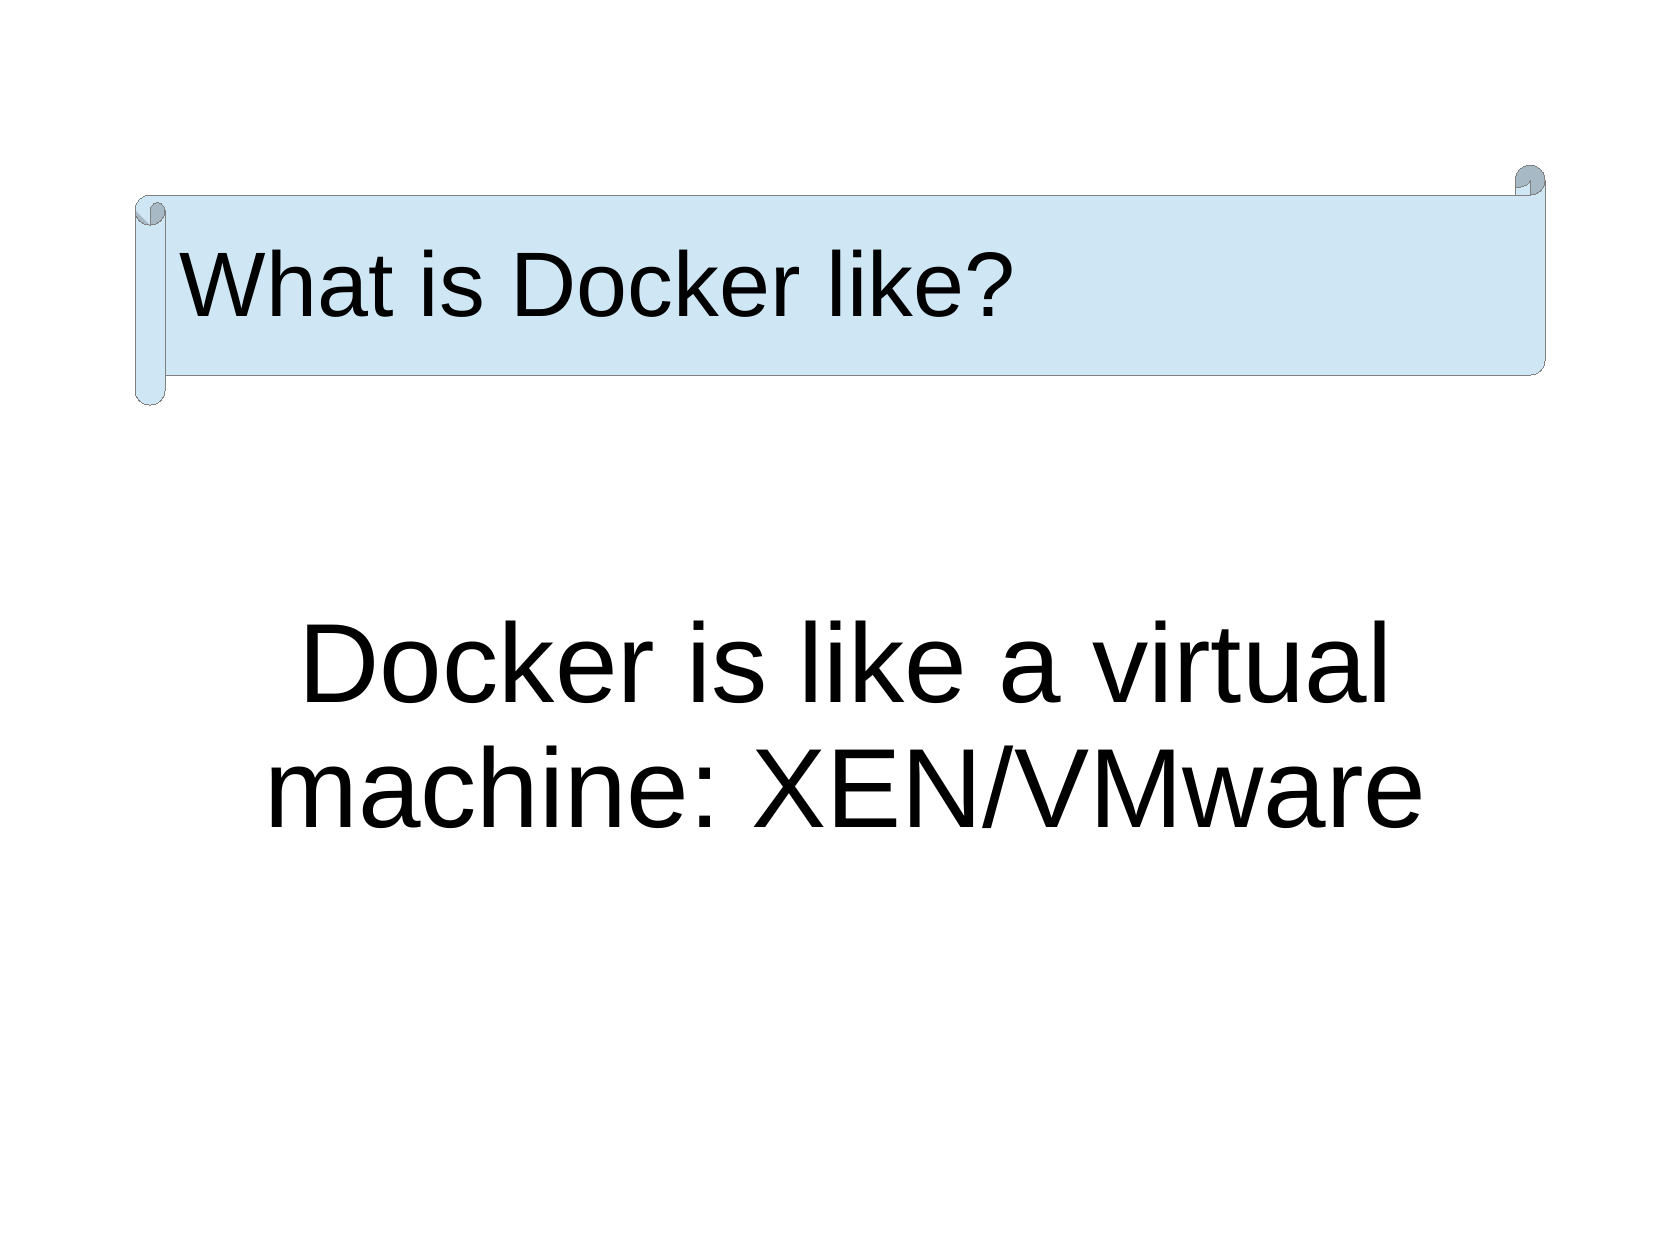

What is Docker like?
# Docker is like a virtual machine: XEN/VMware